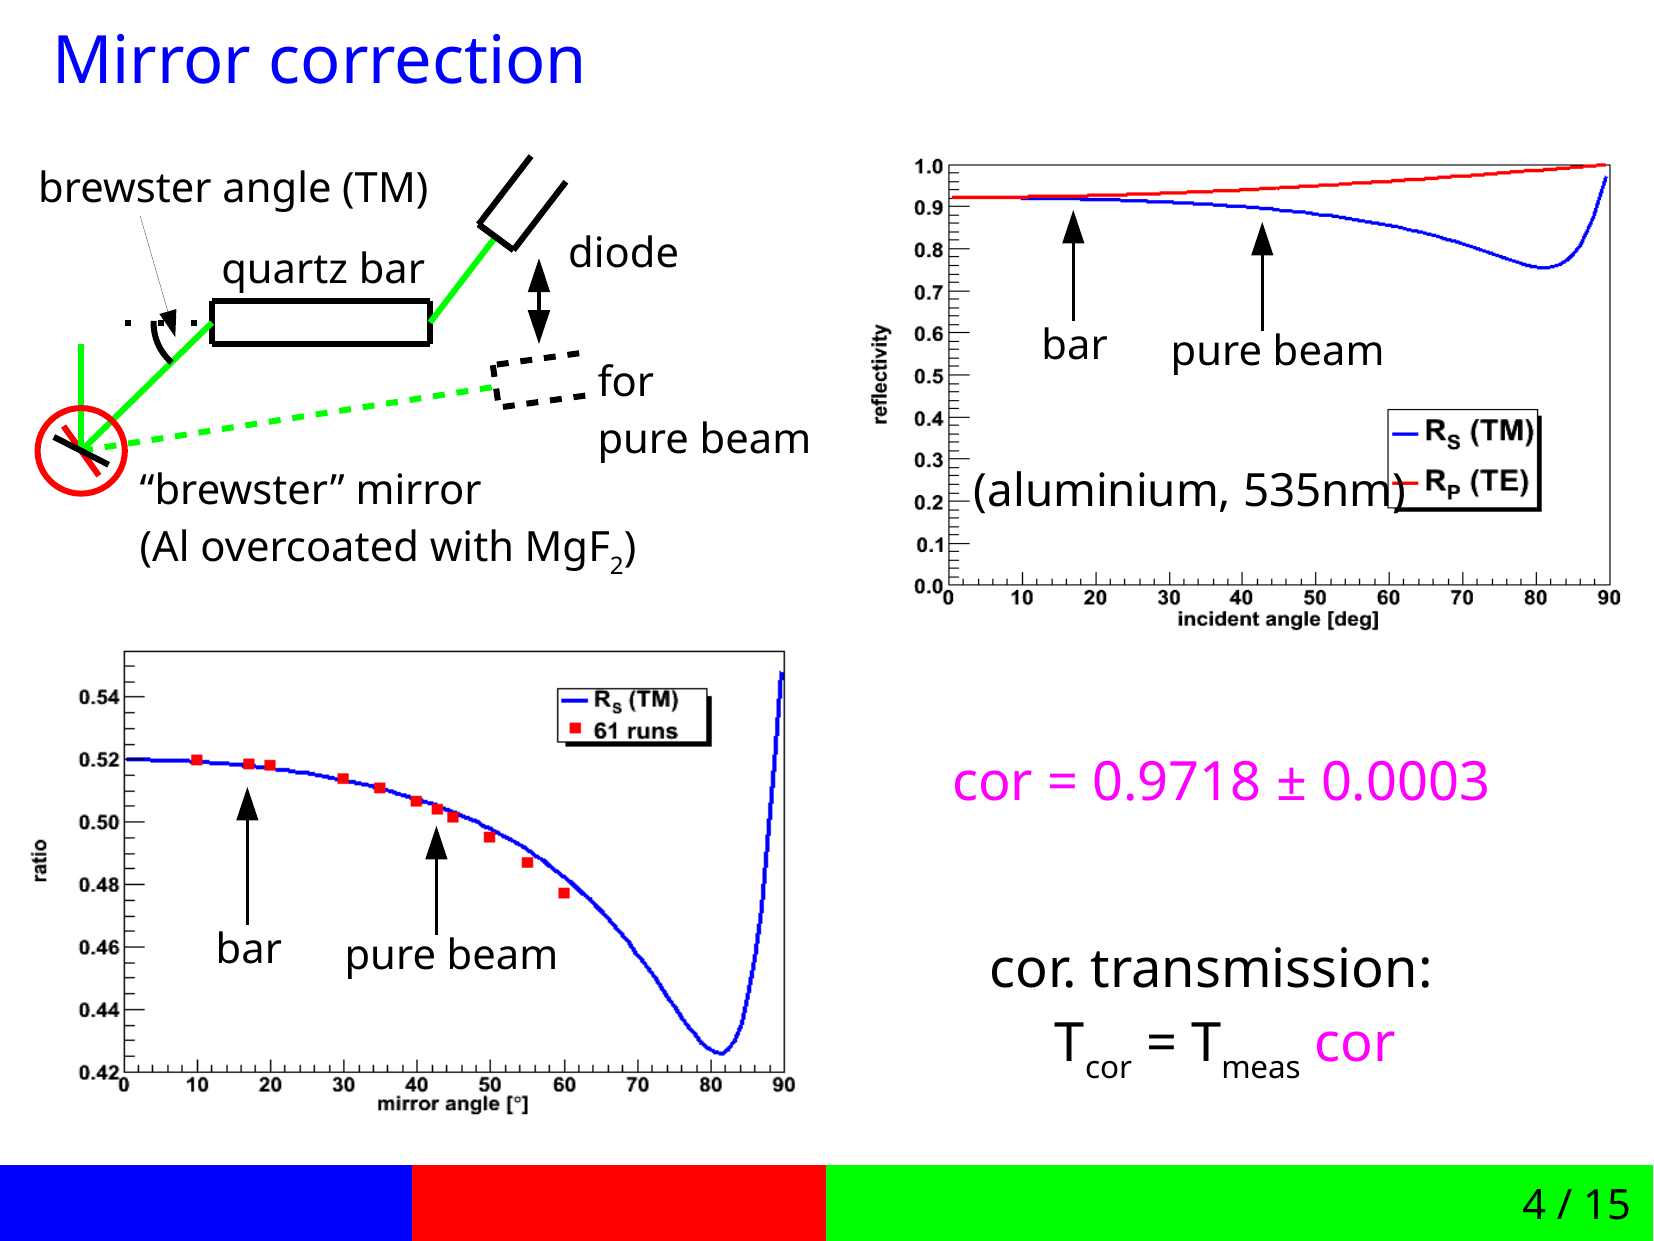

Mirror correction
brewster angle (TM)
diode
quartz bar
bar
pure beam
for
pure beam
(aluminium, 535nm)
“brewster” mirror
(Al overcoated with MgF2)
cor = 0.9718 ± 0.0003
bar
pure beam
cor. transmission:
Tcor = Tmeas cor
4 / 15